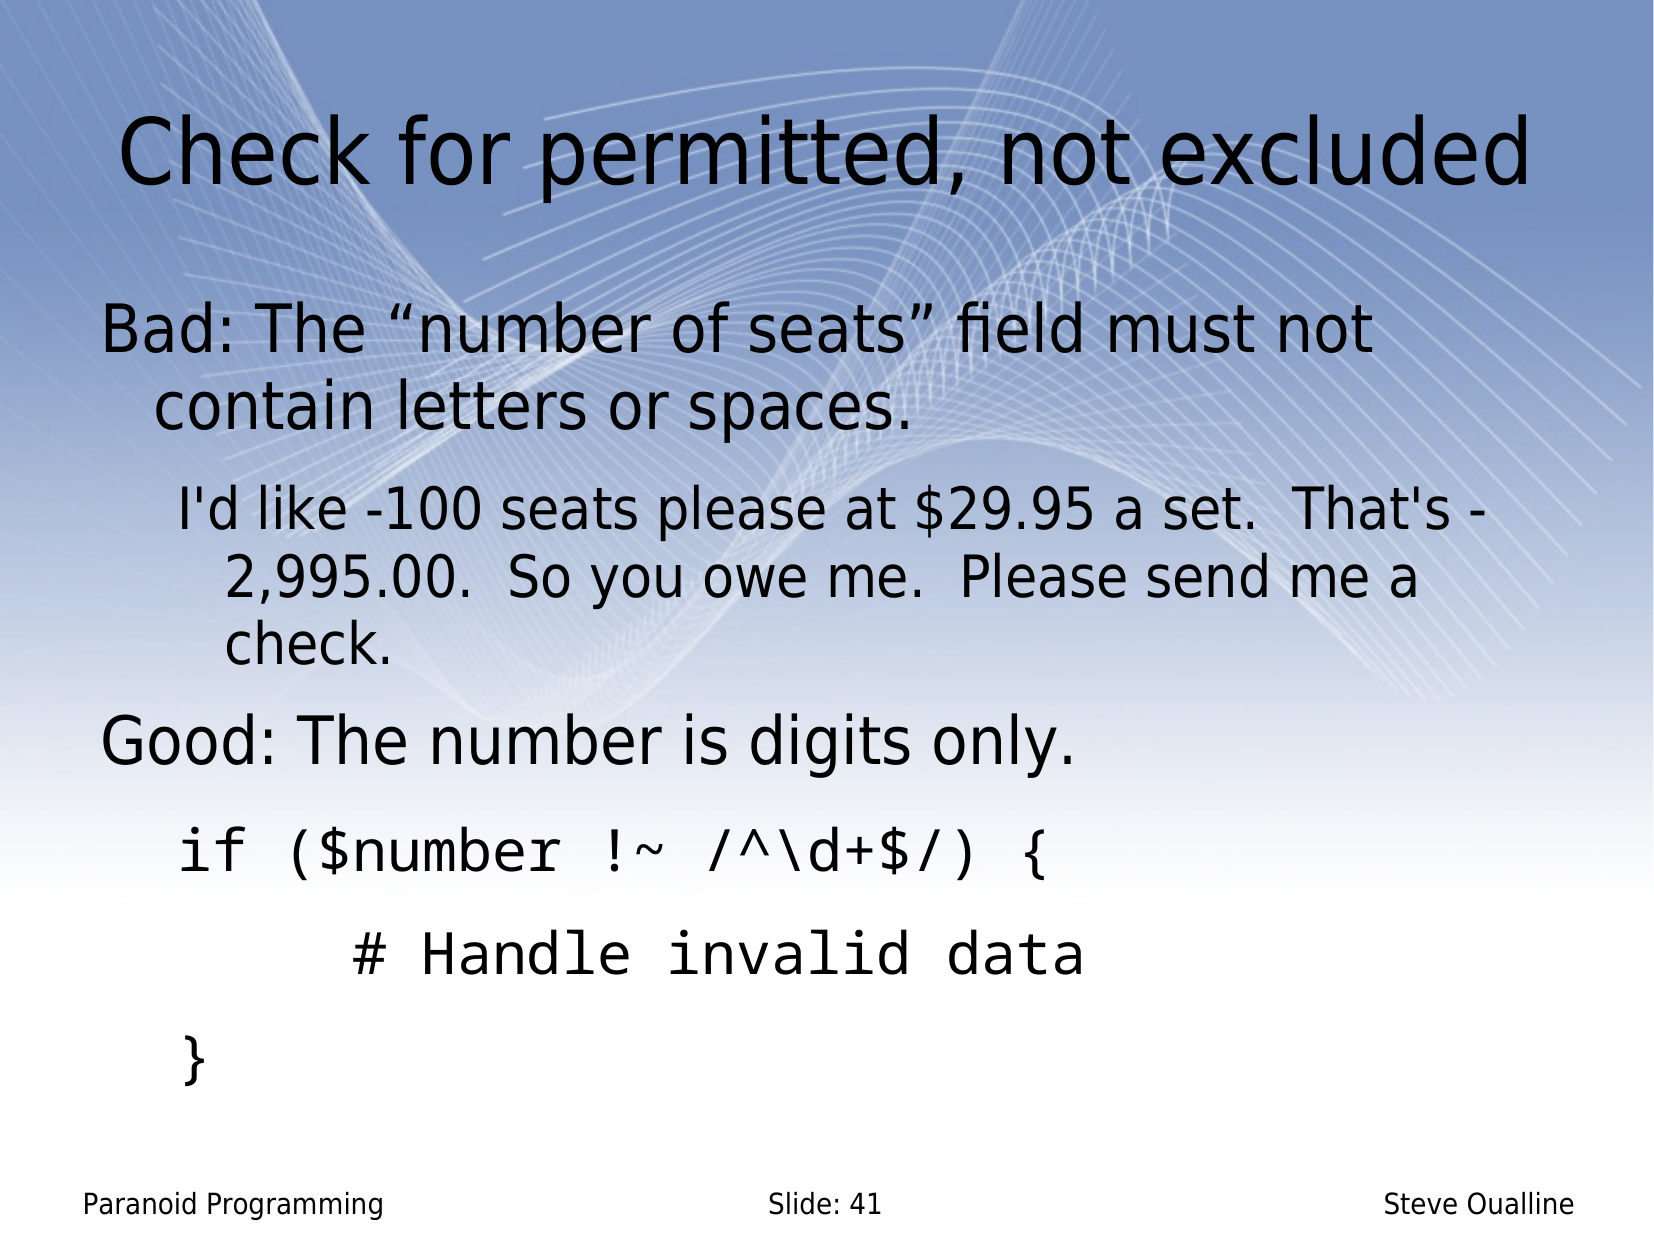

# Check for permitted, not excluded
Bad: The “number of seats” field must not contain letters or spaces.
I'd like -100 seats please at $29.95 a set. That's -2,995.00. So you owe me. Please send me a check.
Good: The number is digits only.
if ($number !~ /^\d+$/) {
 # Handle invalid data
}
Paranoid Programming
Steve Oualline
41